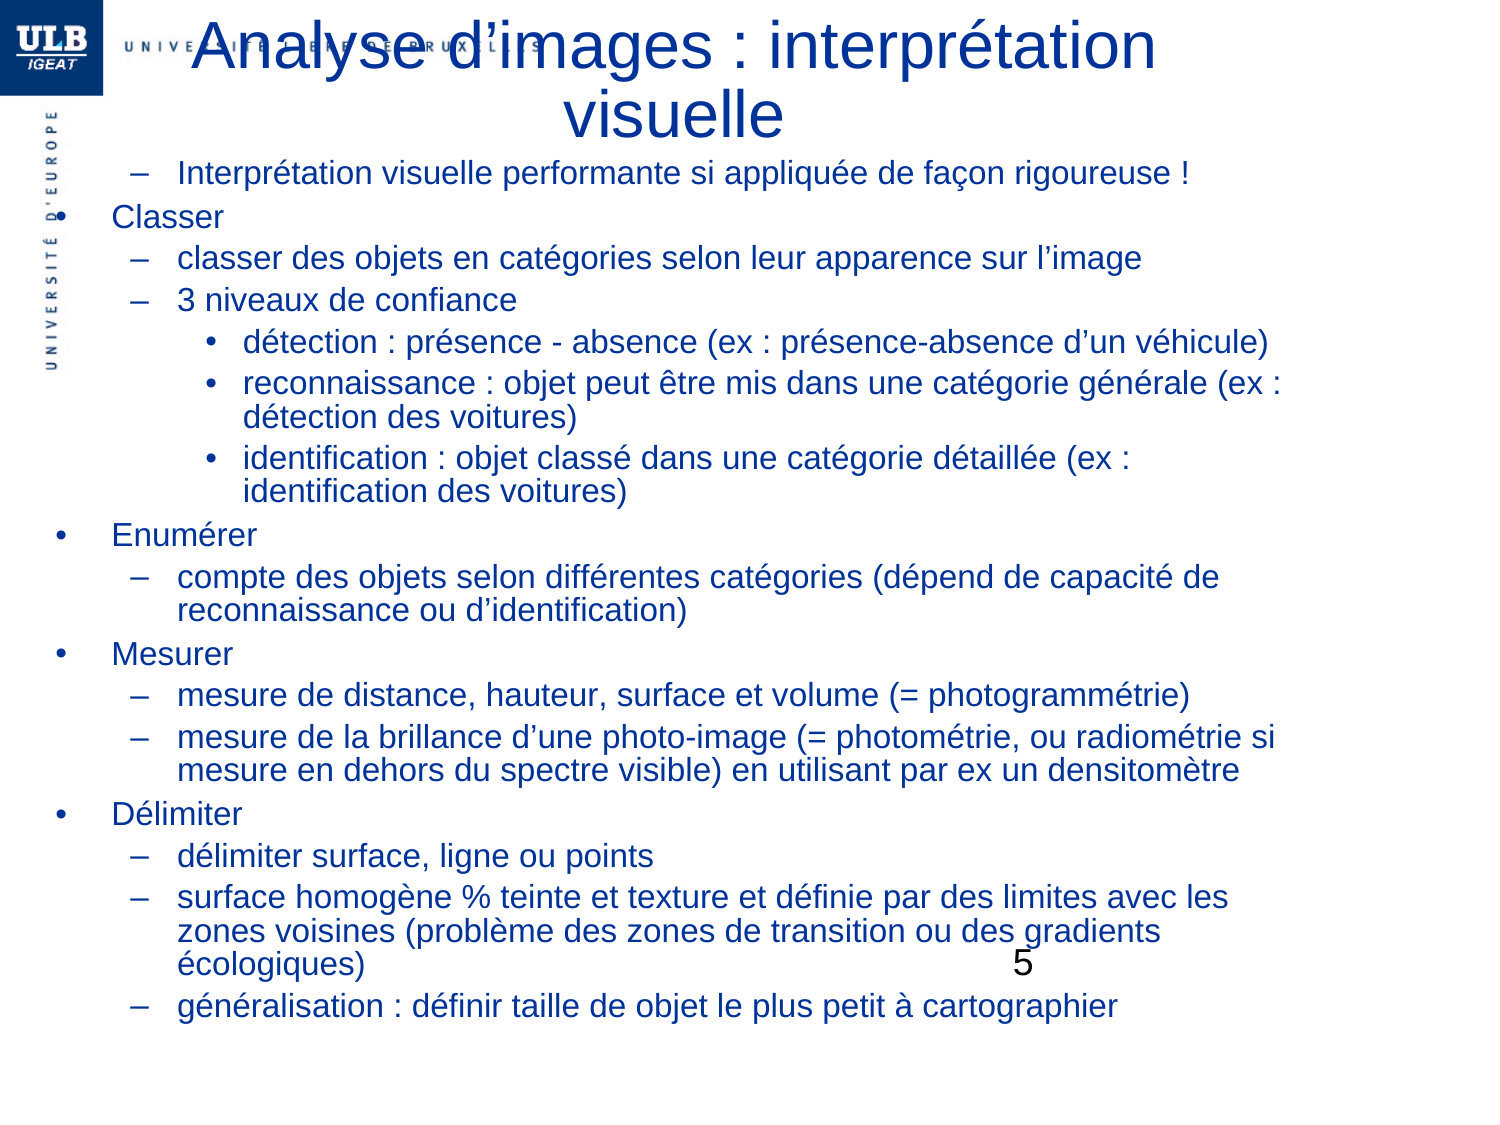

# Analyse d’images : interprétation visuelle
Interprétation visuelle performante si appliquée de façon rigoureuse !
Classer
classer des objets en catégories selon leur apparence sur l’image
3 niveaux de confiance
détection : présence - absence (ex : présence-absence d’un véhicule)
reconnaissance : objet peut être mis dans une catégorie générale (ex : détection des voitures)
identification : objet classé dans une catégorie détaillée (ex : identification des voitures)
Enumérer
compte des objets selon différentes catégories (dépend de capacité de reconnaissance ou d’identification)
Mesurer
mesure de distance, hauteur, surface et volume (= photogrammétrie)
mesure de la brillance d’une photo-image (= photométrie, ou radiométrie si mesure en dehors du spectre visible) en utilisant par ex un densitomètre
Délimiter
délimiter surface, ligne ou points
surface homogène % teinte et texture et définie par des limites avec les zones voisines (problème des zones de transition ou des gradients écologiques)
généralisation : définir taille de objet le plus petit à cartographier